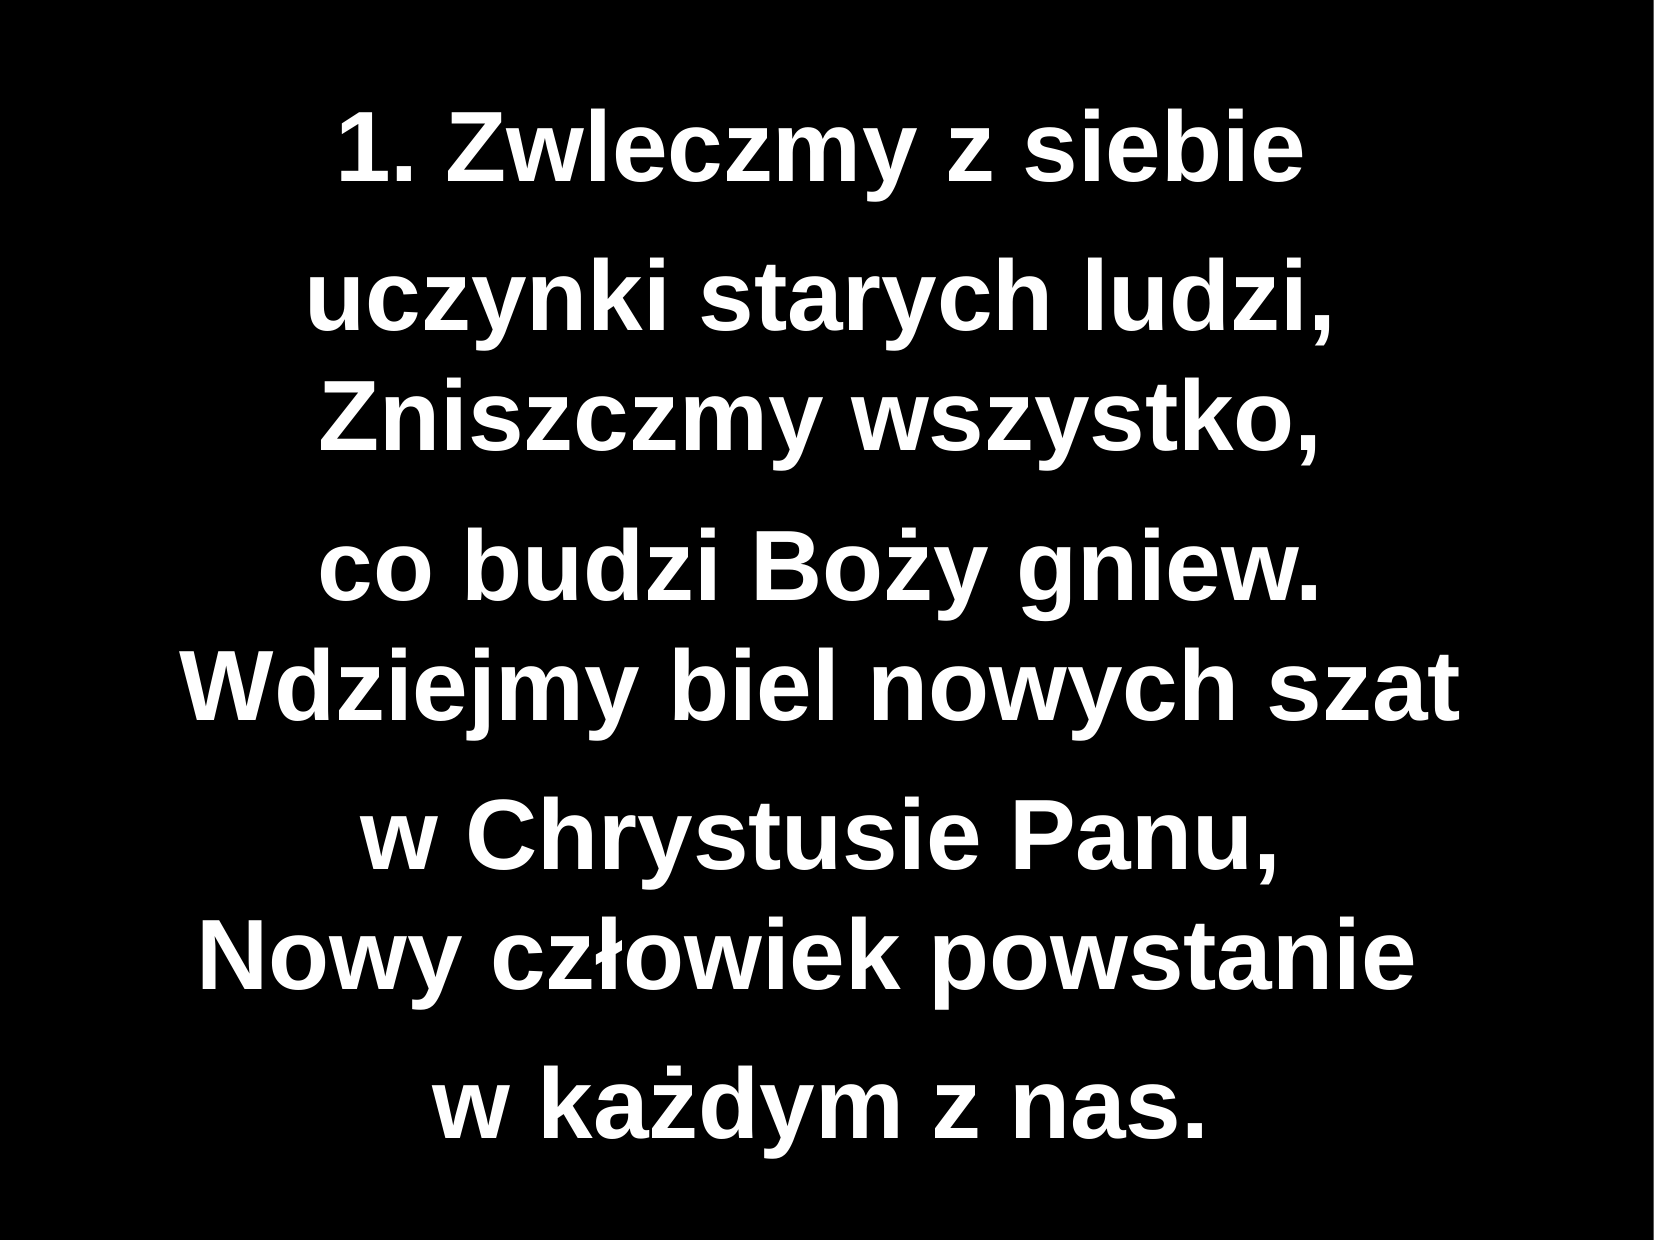

# 1. Zwleczmy z siebie
uczynki starych ludzi,
Zniszczmy wszystko,
co budzi Boży gniew.
Wdziejmy biel nowych szat
w Chrystusie Panu,
Nowy człowiek powstanie
w każdym z nas.